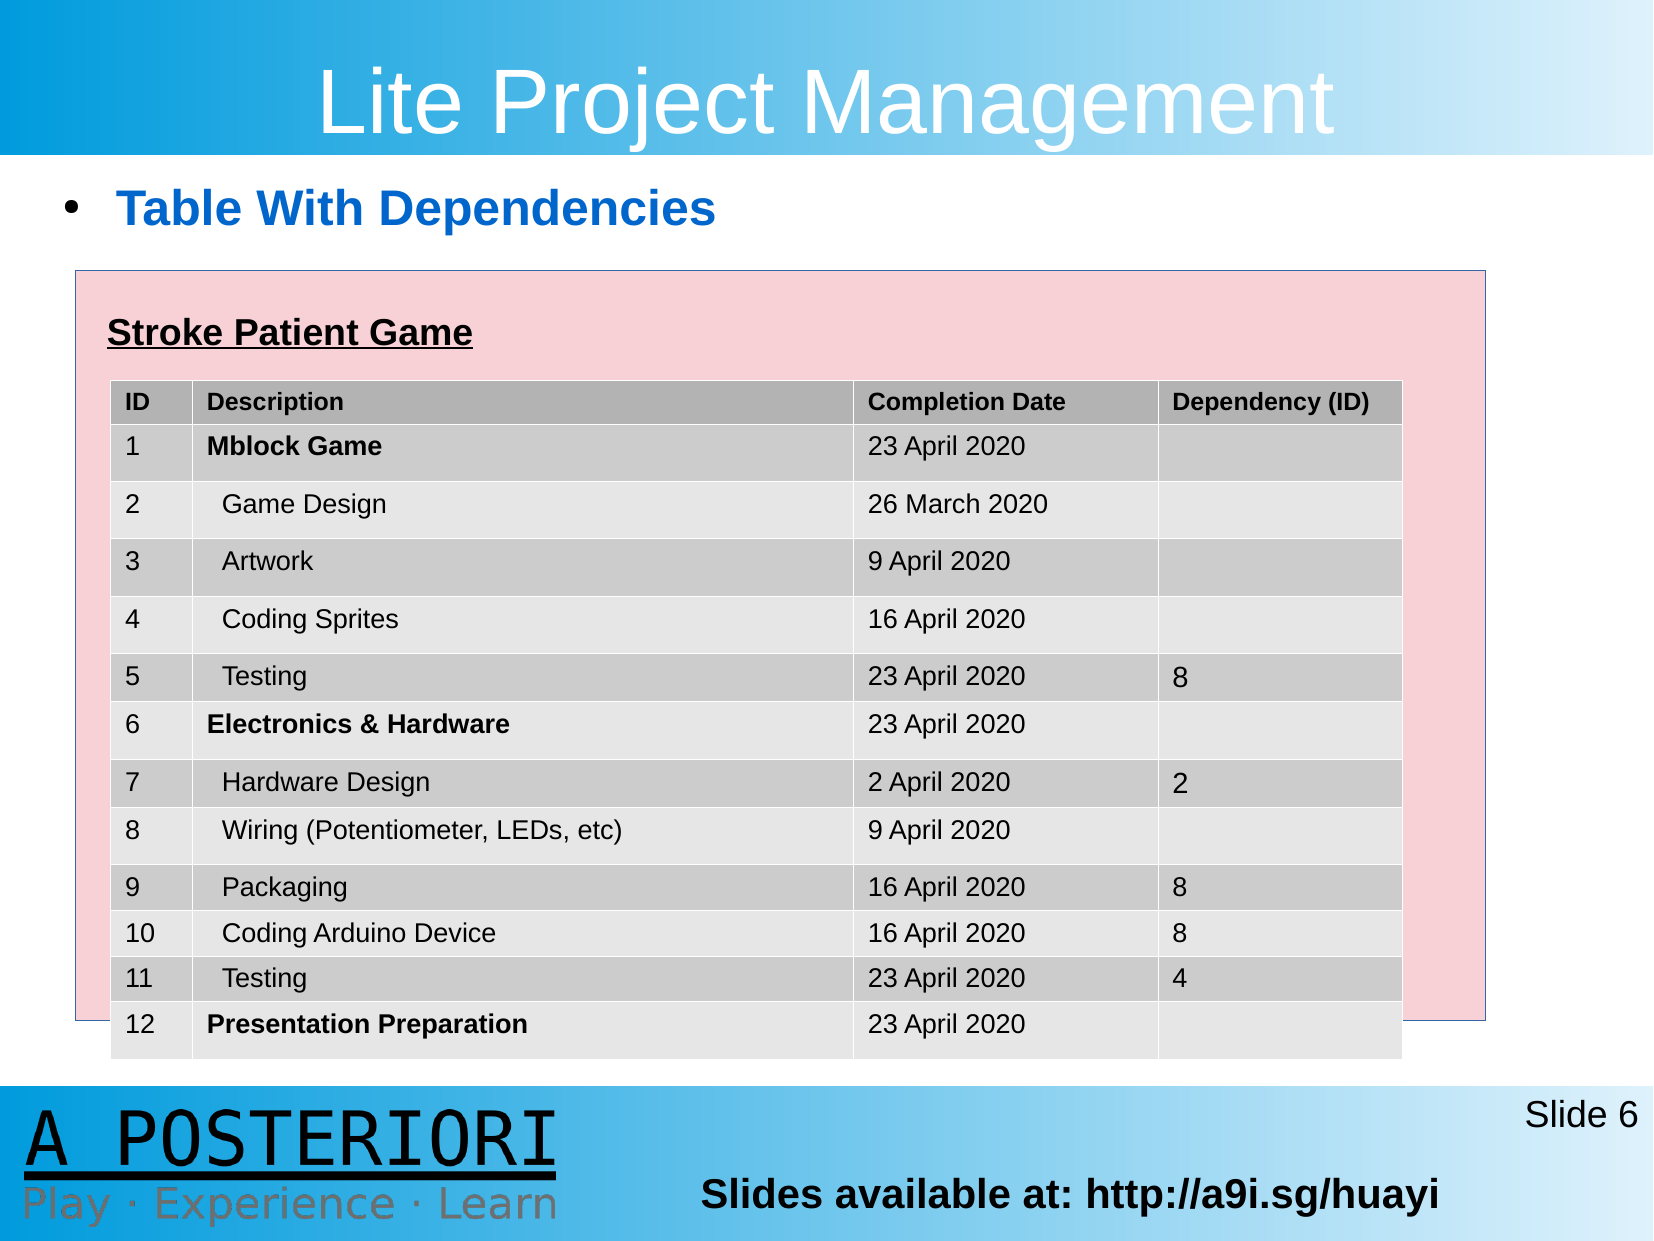

# Lite Project Management
Table With Dependencies
Stroke Patient Game
| ID | Description | Completion Date | Dependency (ID) |
| --- | --- | --- | --- |
| 1 | Mblock Game | 23 April 2020 | |
| 2 | Game Design | 26 March 2020 | |
| 3 | Artwork | 9 April 2020 | |
| 4 | Coding Sprites | 16 April 2020 | |
| 5 | Testing | 23 April 2020 | 8 |
| 6 | Electronics & Hardware | 23 April 2020 | |
| 7 | Hardware Design | 2 April 2020 | 2 |
| 8 | Wiring (Potentiometer, LEDs, etc) | 9 April 2020 | |
| 9 | Packaging | 16 April 2020 | 8 |
| 10 | Coding Arduino Device | 16 April 2020 | 8 |
| 11 | Testing | 23 April 2020 | 4 |
| 12 | Presentation Preparation | 23 April 2020 | |